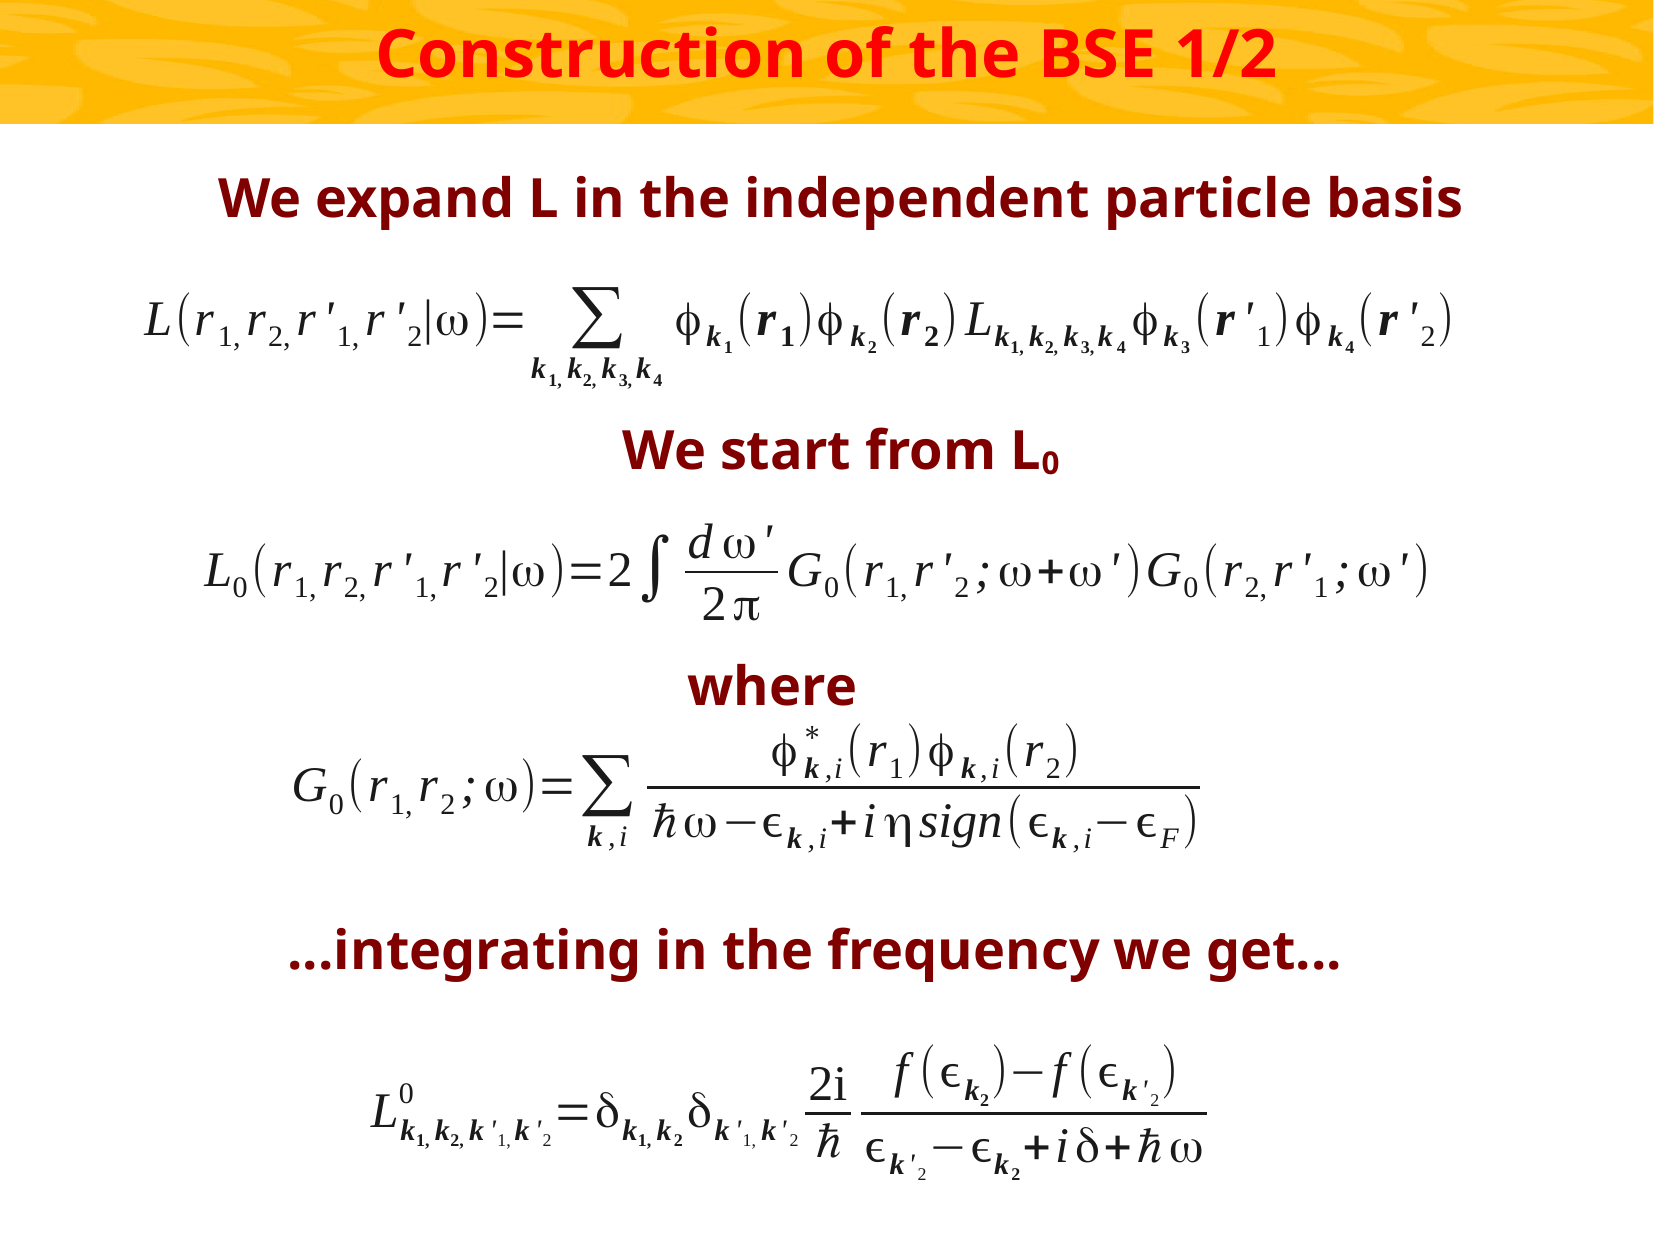

Construction of the BSE 1/2
 We expand L in the independent particle basis
 We start from L0
where
 ...integrating in the frequency we get...